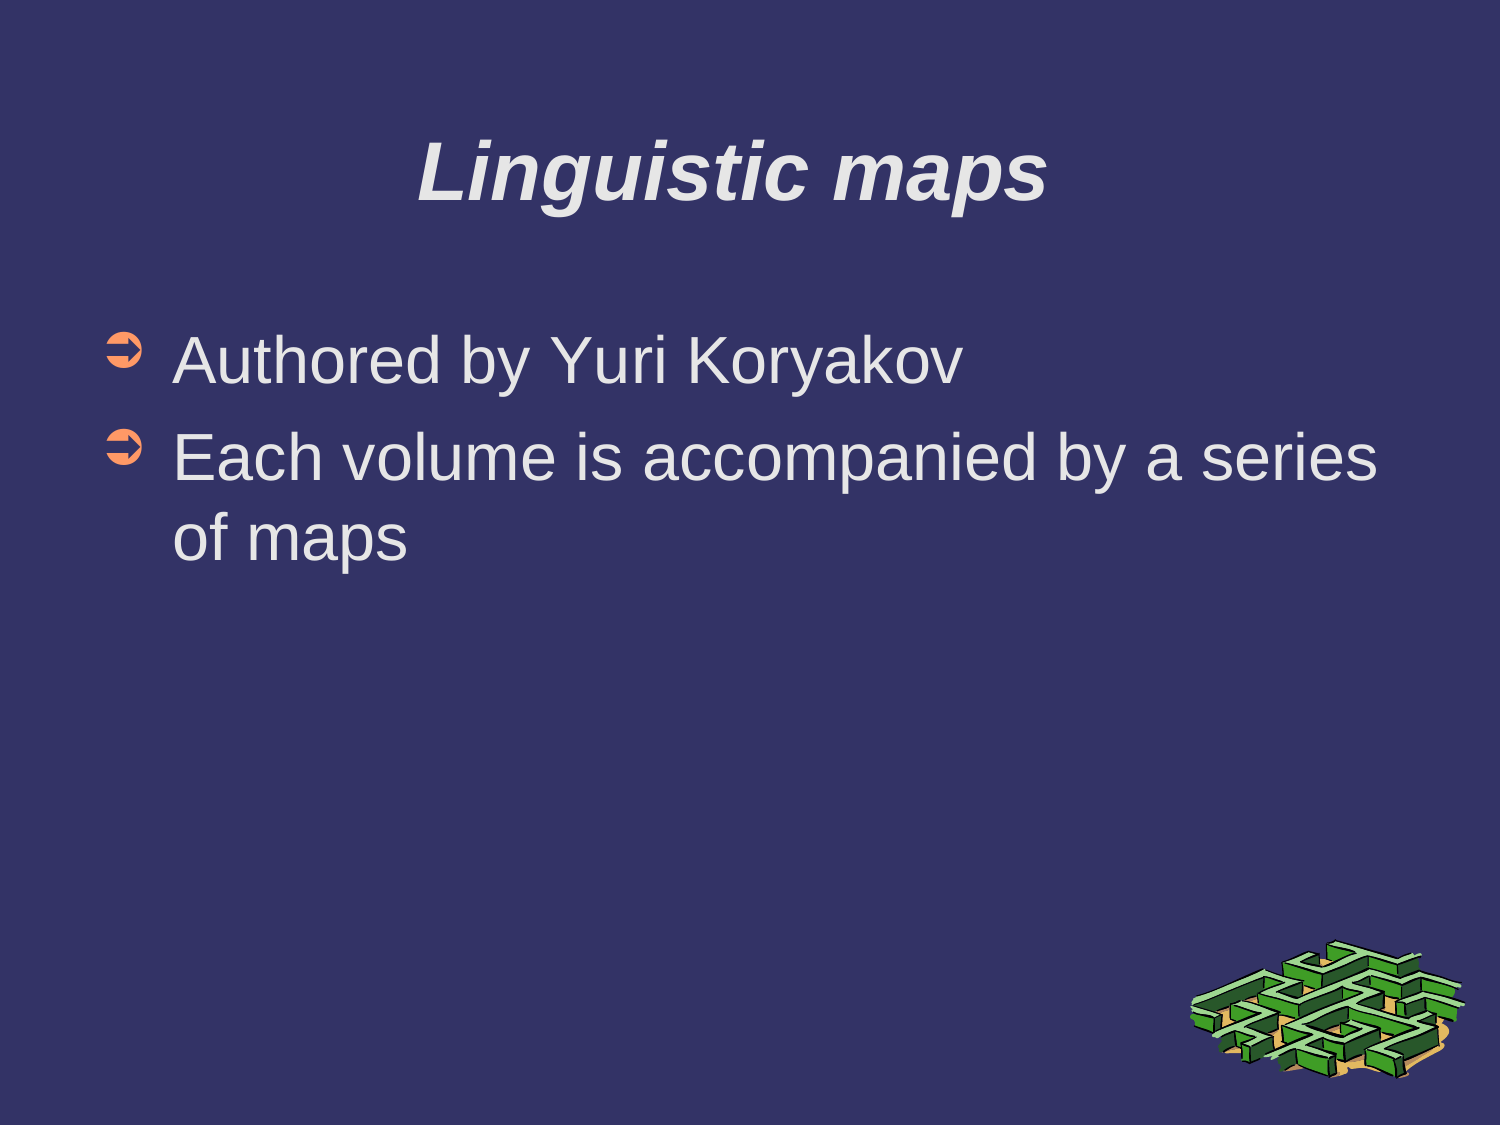

# Linguistic maps
Authored by Yuri Koryakov
Each volume is accompanied by a series of maps